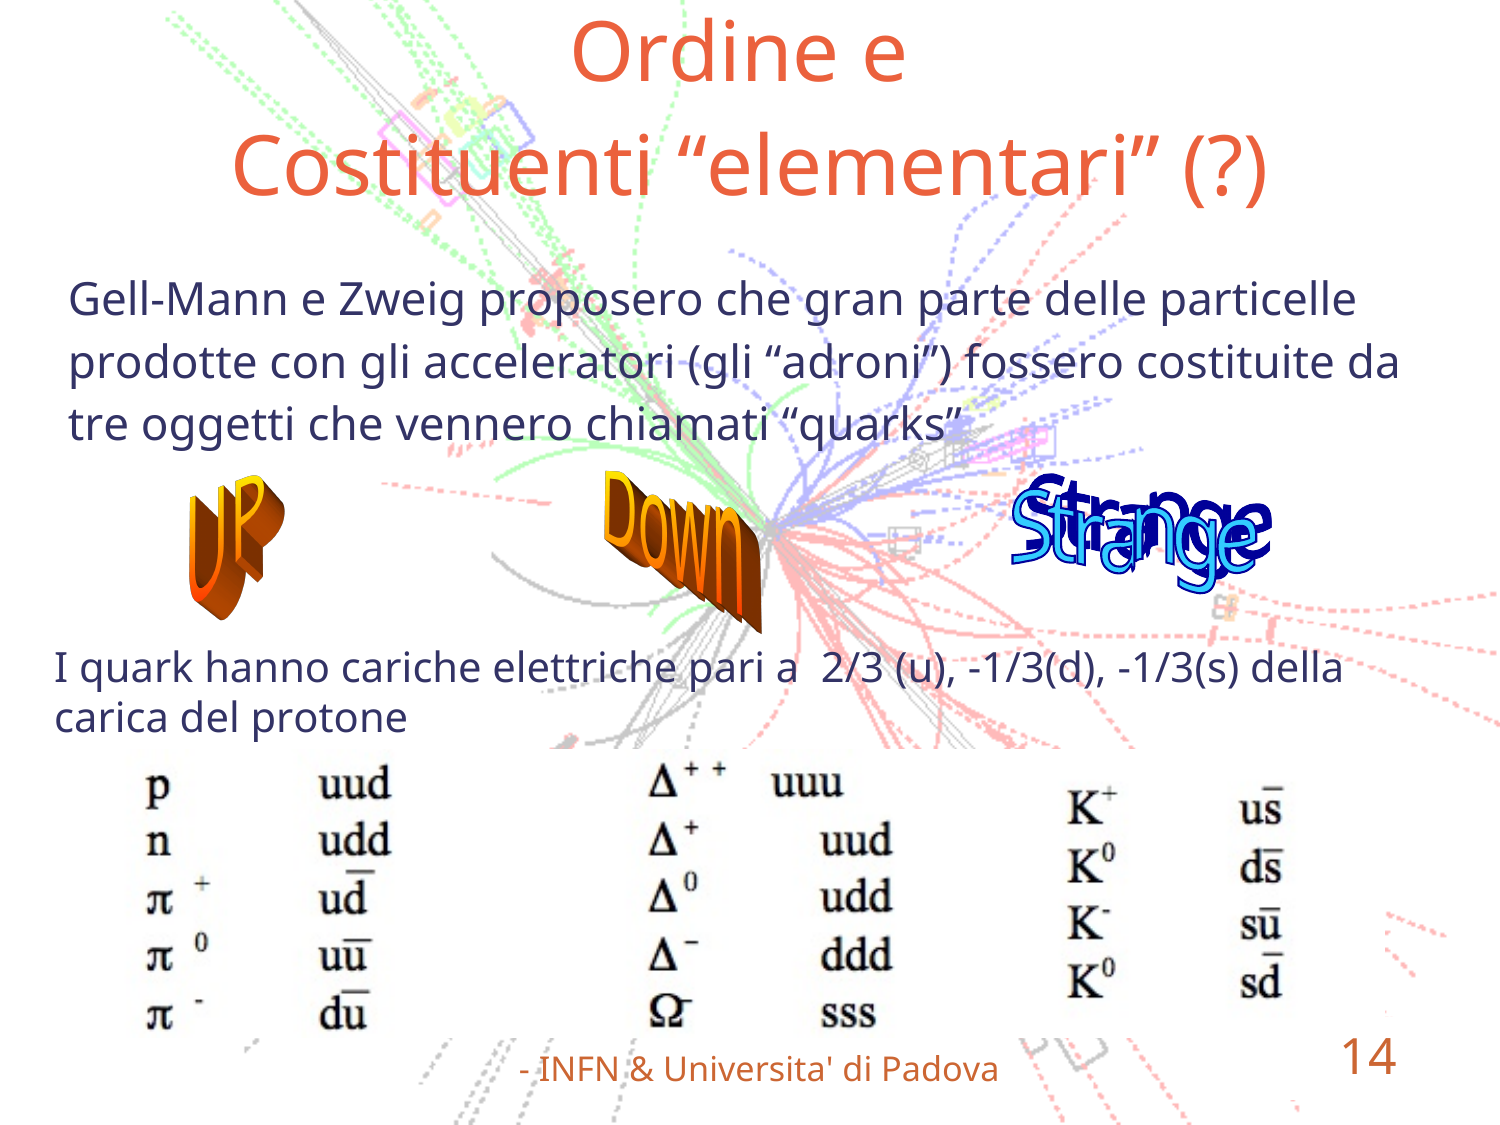

# Ordine e Costituenti “elementari” (?)
Gell-Mann e Zweig proposero che gran parte delle particelle prodotte con gli acceleratori (gli “adroni”) fossero costituite da tre oggetti che vennero chiamati “quarks”
Down
UP
Strange
I quark hanno cariche elettriche pari a 2/3 (u), -1/3(d), -1/3(s) della
carica del protone